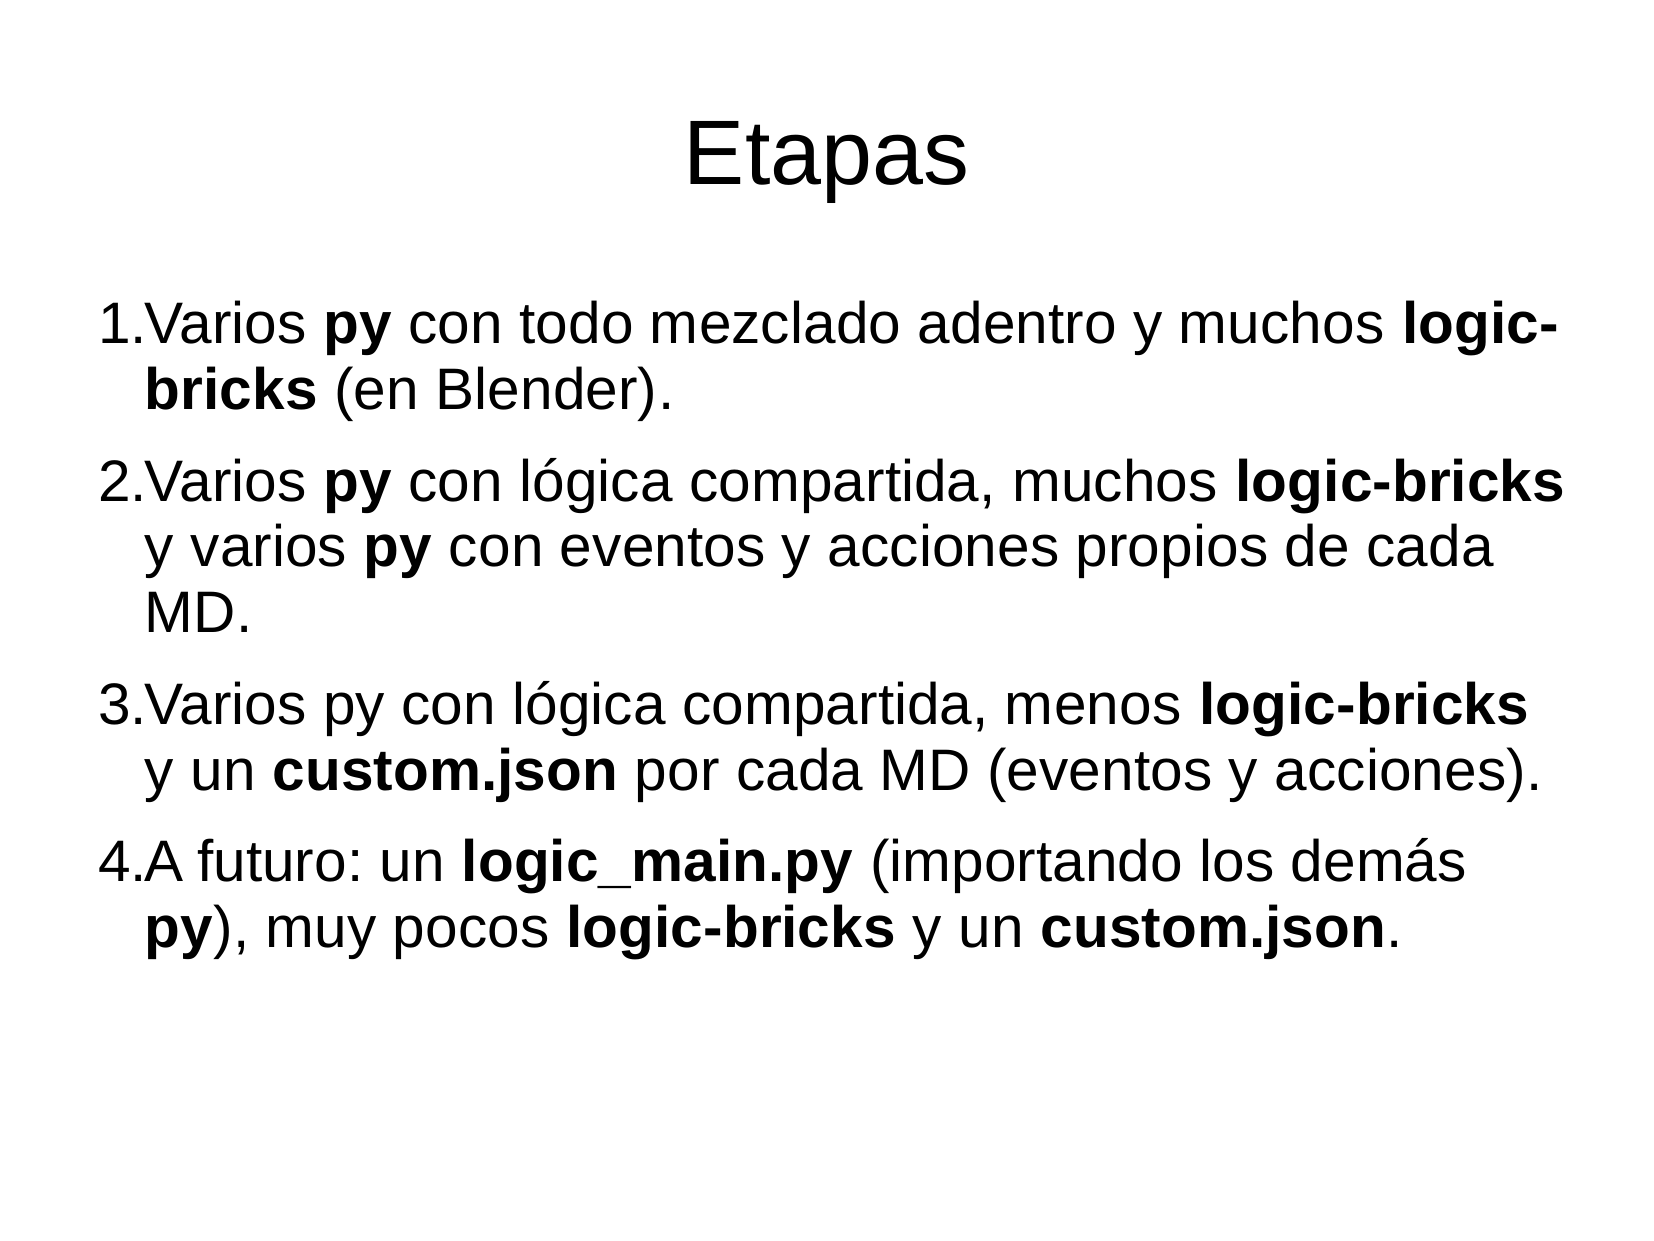

# Etapas
Varios py con todo mezclado adentro y muchos logic-bricks (en Blender).
Varios py con lógica compartida, muchos logic-bricks y varios py con eventos y acciones propios de cada MD.
Varios py con lógica compartida, menos logic-bricks y un custom.json por cada MD (eventos y acciones).
A futuro: un logic_main.py (importando los demás py), muy pocos logic-bricks y un custom.json.